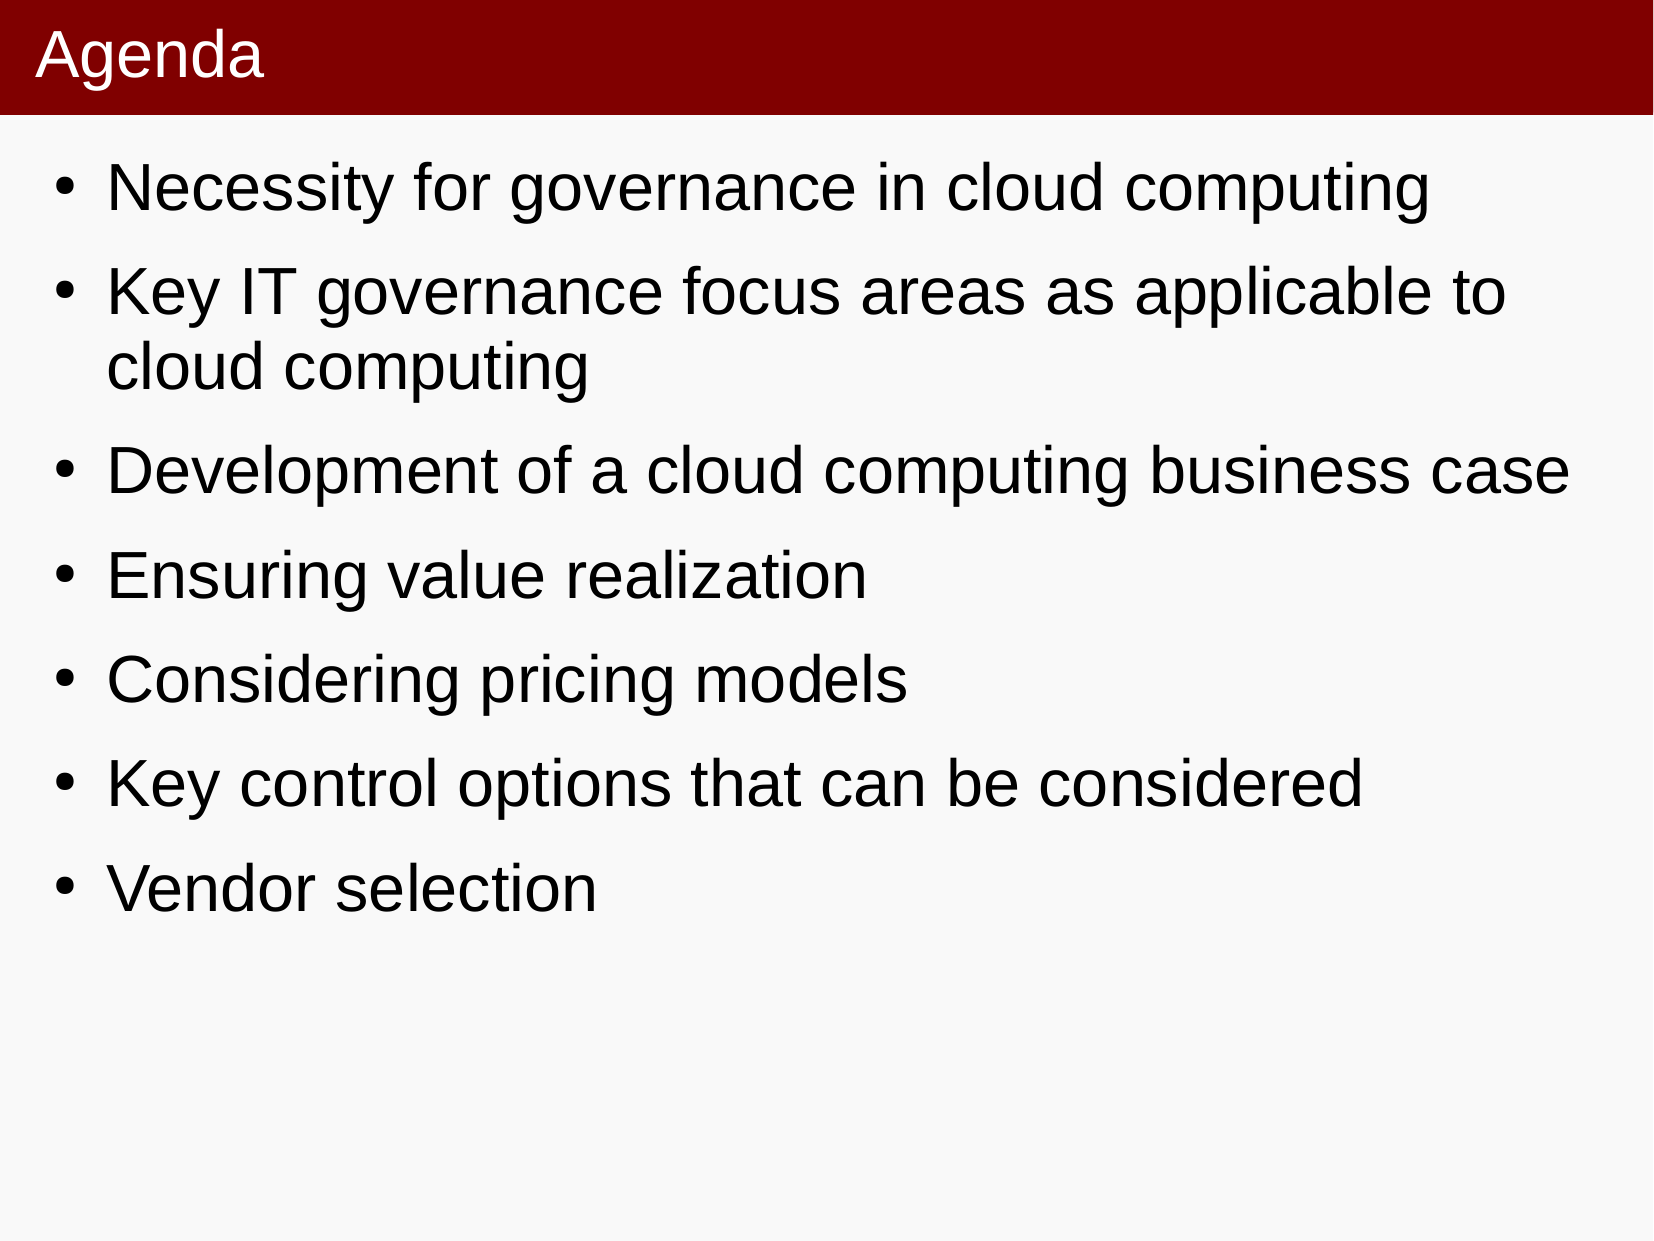

# Agenda
Necessity for governance in cloud computing
Key IT governance focus areas as applicable to cloud computing
Development of a cloud computing business case
Ensuring value realization
Considering pricing models
Key control options that can be considered
Vendor selection